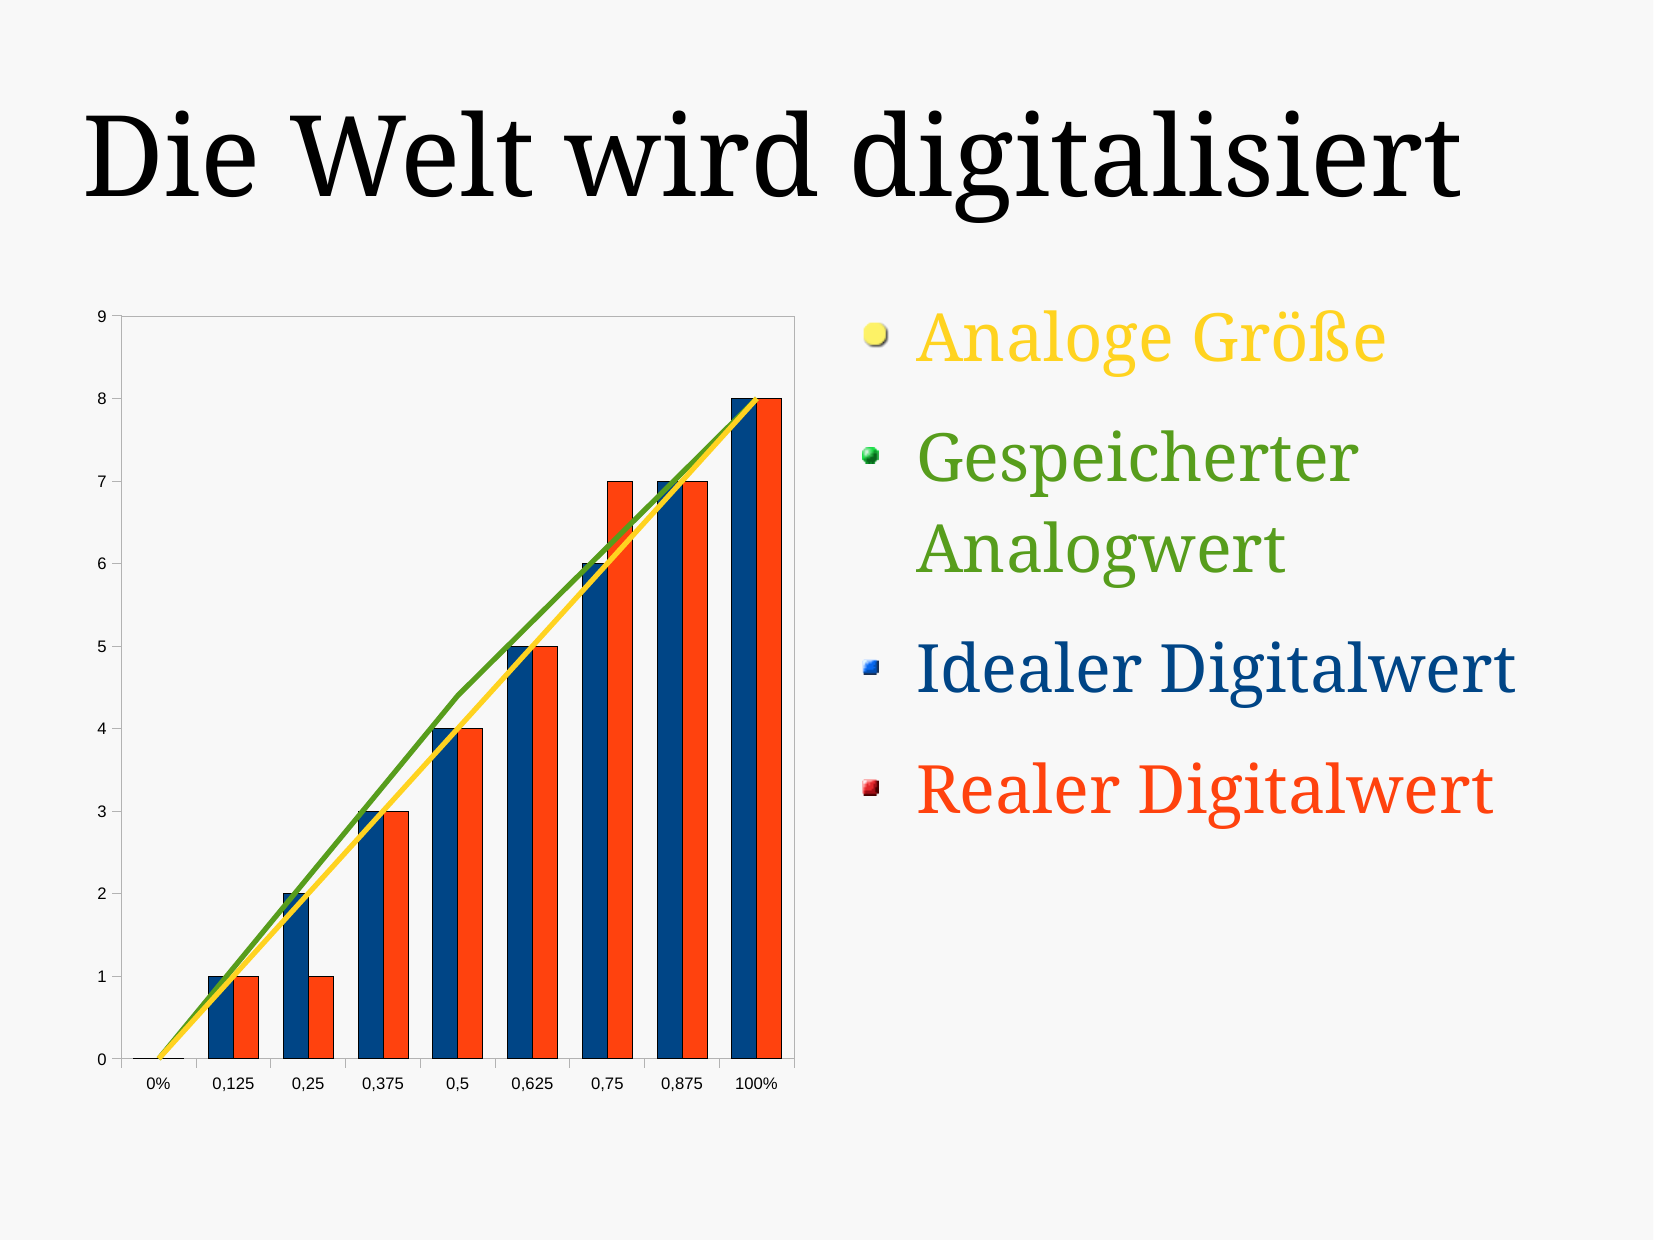

# Die Welt wird digitalisiert
### Chart
| Category | Ideal Digital | Real Digital | Analogspeicher | Analog |
|---|---|---|---|---|
| 0% | 0.0 | 0.0 | 0.0 | 0.0 |
| 0,125 | 1.0 | 1.0 | 1.1 | 1.0 |
| 0,25 | 2.0 | 1.0 | 2.2 | 2.0 |
| 0,375 | 3.0 | 3.0 | 3.3 | 3.0 |
| 0,5 | 4.0 | 4.0 | 4.4 | 4.0 |
| 0,625 | 5.0 | 5.0 | 5.3 | 5.0 |
| 0,75 | 6.0 | 7.0 | 6.2 | 6.0 |
| 0,875 | 7.0 | 7.0 | 7.1 | 7.0 |
| 100% | 8.0 | 8.0 | 8.0 | 8.0 |Analoge Größe
Gespeicherter Analogwert
Idealer Digitalwert
Realer Digitalwert